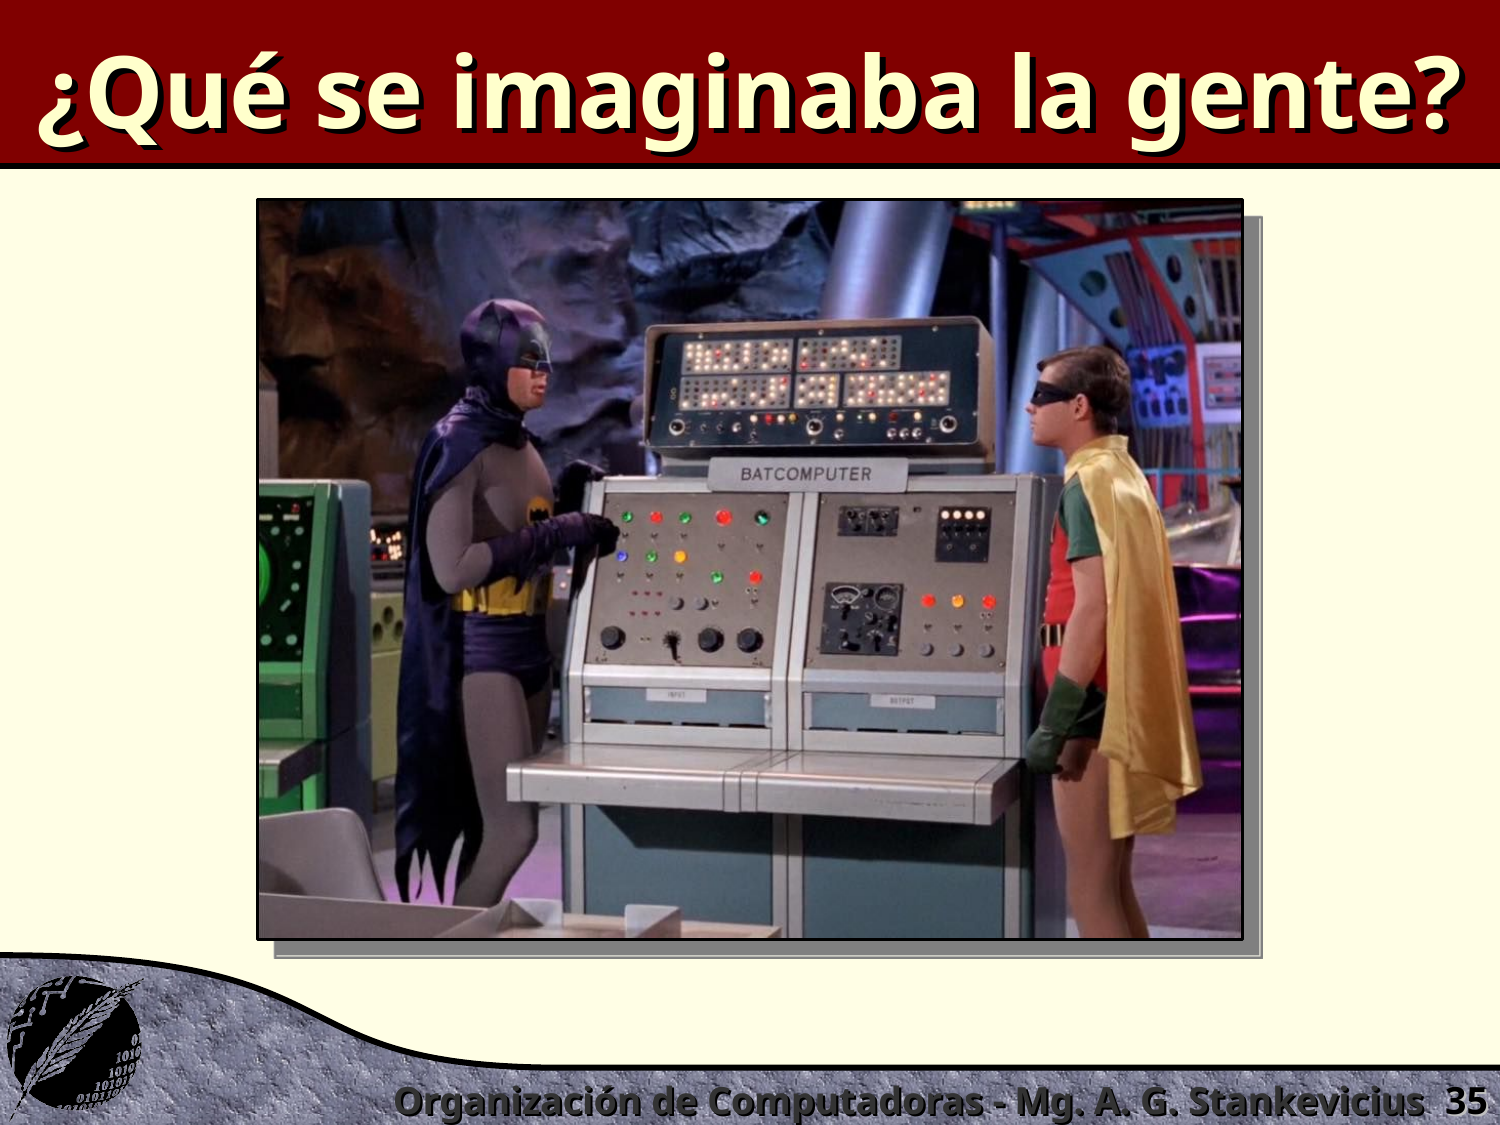

# ¿Qué se imaginaba la gente?
35